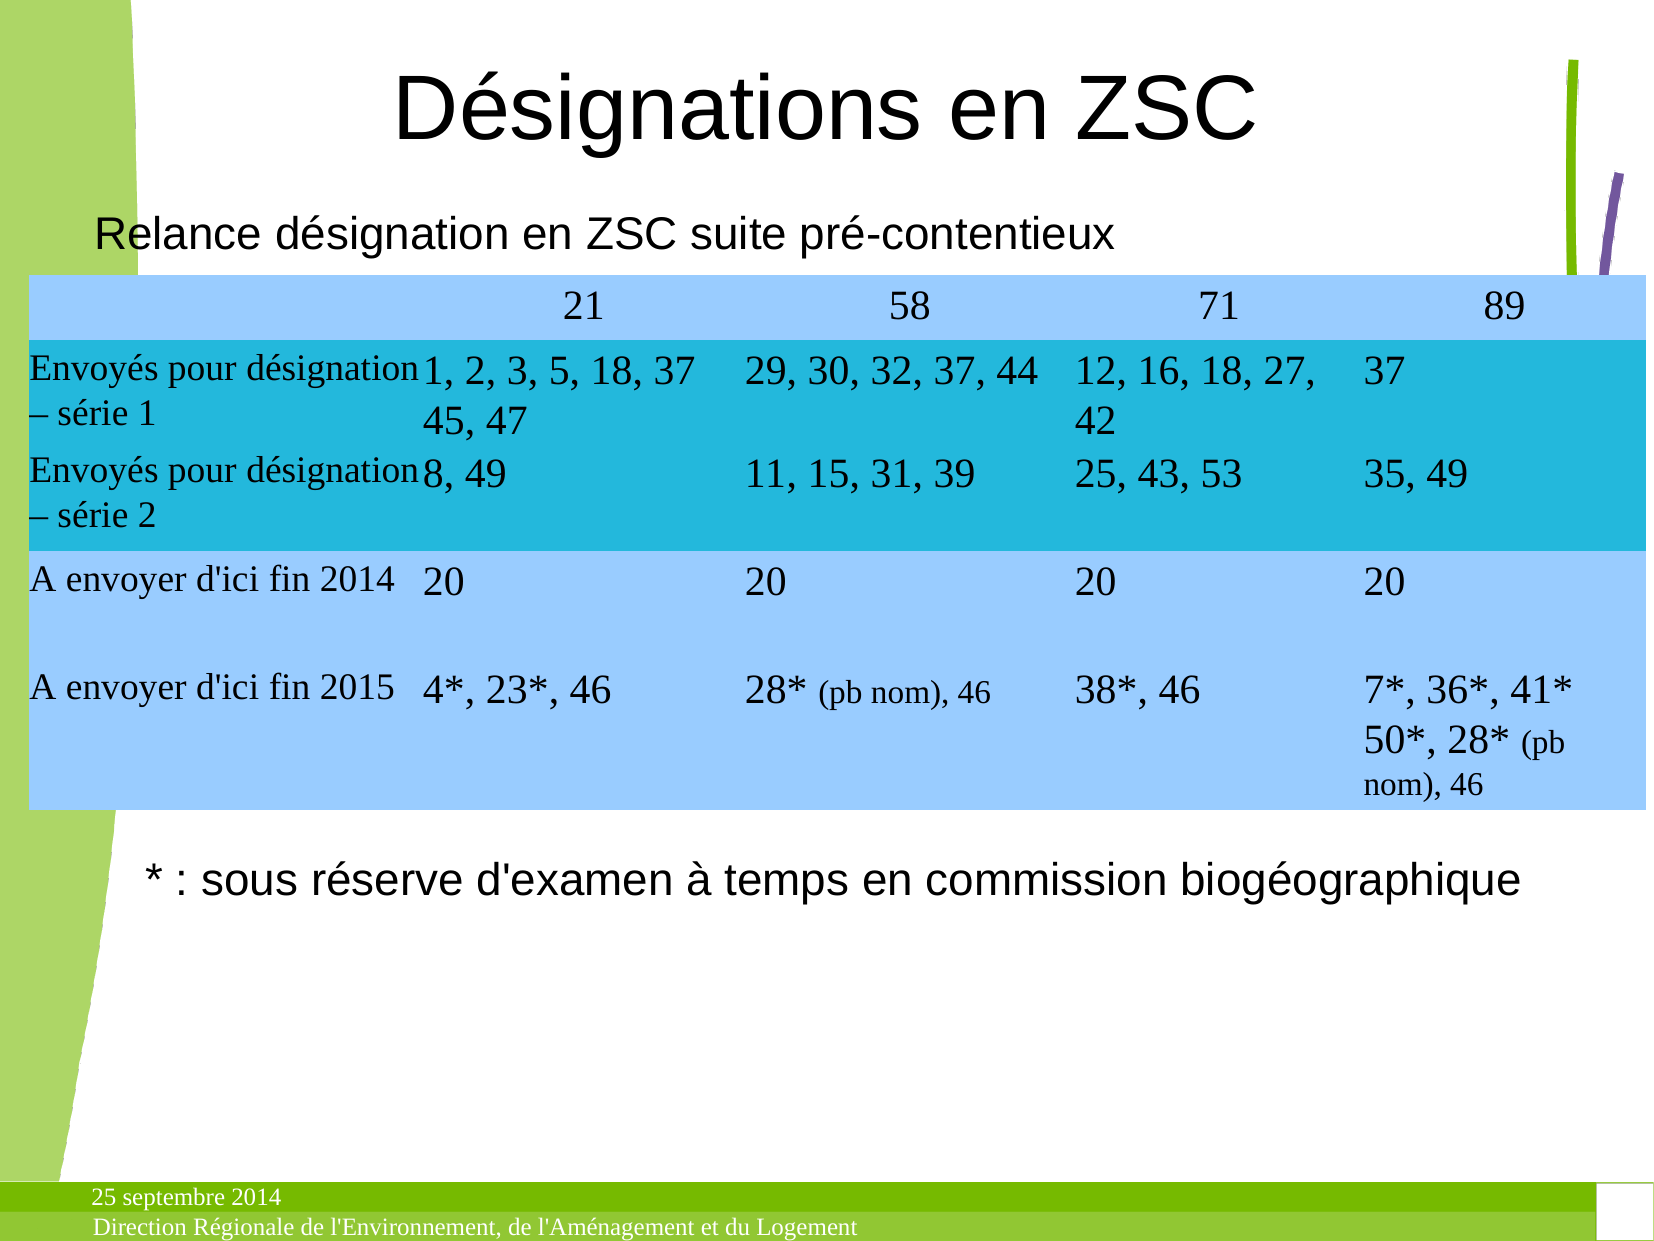

# Désignations en ZSC
Relance désignation en ZSC suite pré-contentieux
 * : sous réserve d'examen à temps en commission biogéographique
| | 21 | 58 | 71 | 89 |
| --- | --- | --- | --- | --- |
| Envoyés pour désignation – série 1 | 1, 2, 3, 5, 18, 37 45, 47 | 29, 30, 32, 37, 44 | 12, 16, 18, 27, 42 | 37 |
| Envoyés pour désignation – série 2 | 8, 49 | 11, 15, 31, 39 | 25, 43, 53 | 35, 49 |
| A envoyer d'ici fin 2014 | 20 | 20 | 20 | 20 |
| A envoyer d'ici fin 2015 | 4\*, 23\*, 46 | 28\* (pb nom), 46 | 38\*, 46 | 7\*, 36\*, 41\* 50\*, 28\* (pb nom), 46 |